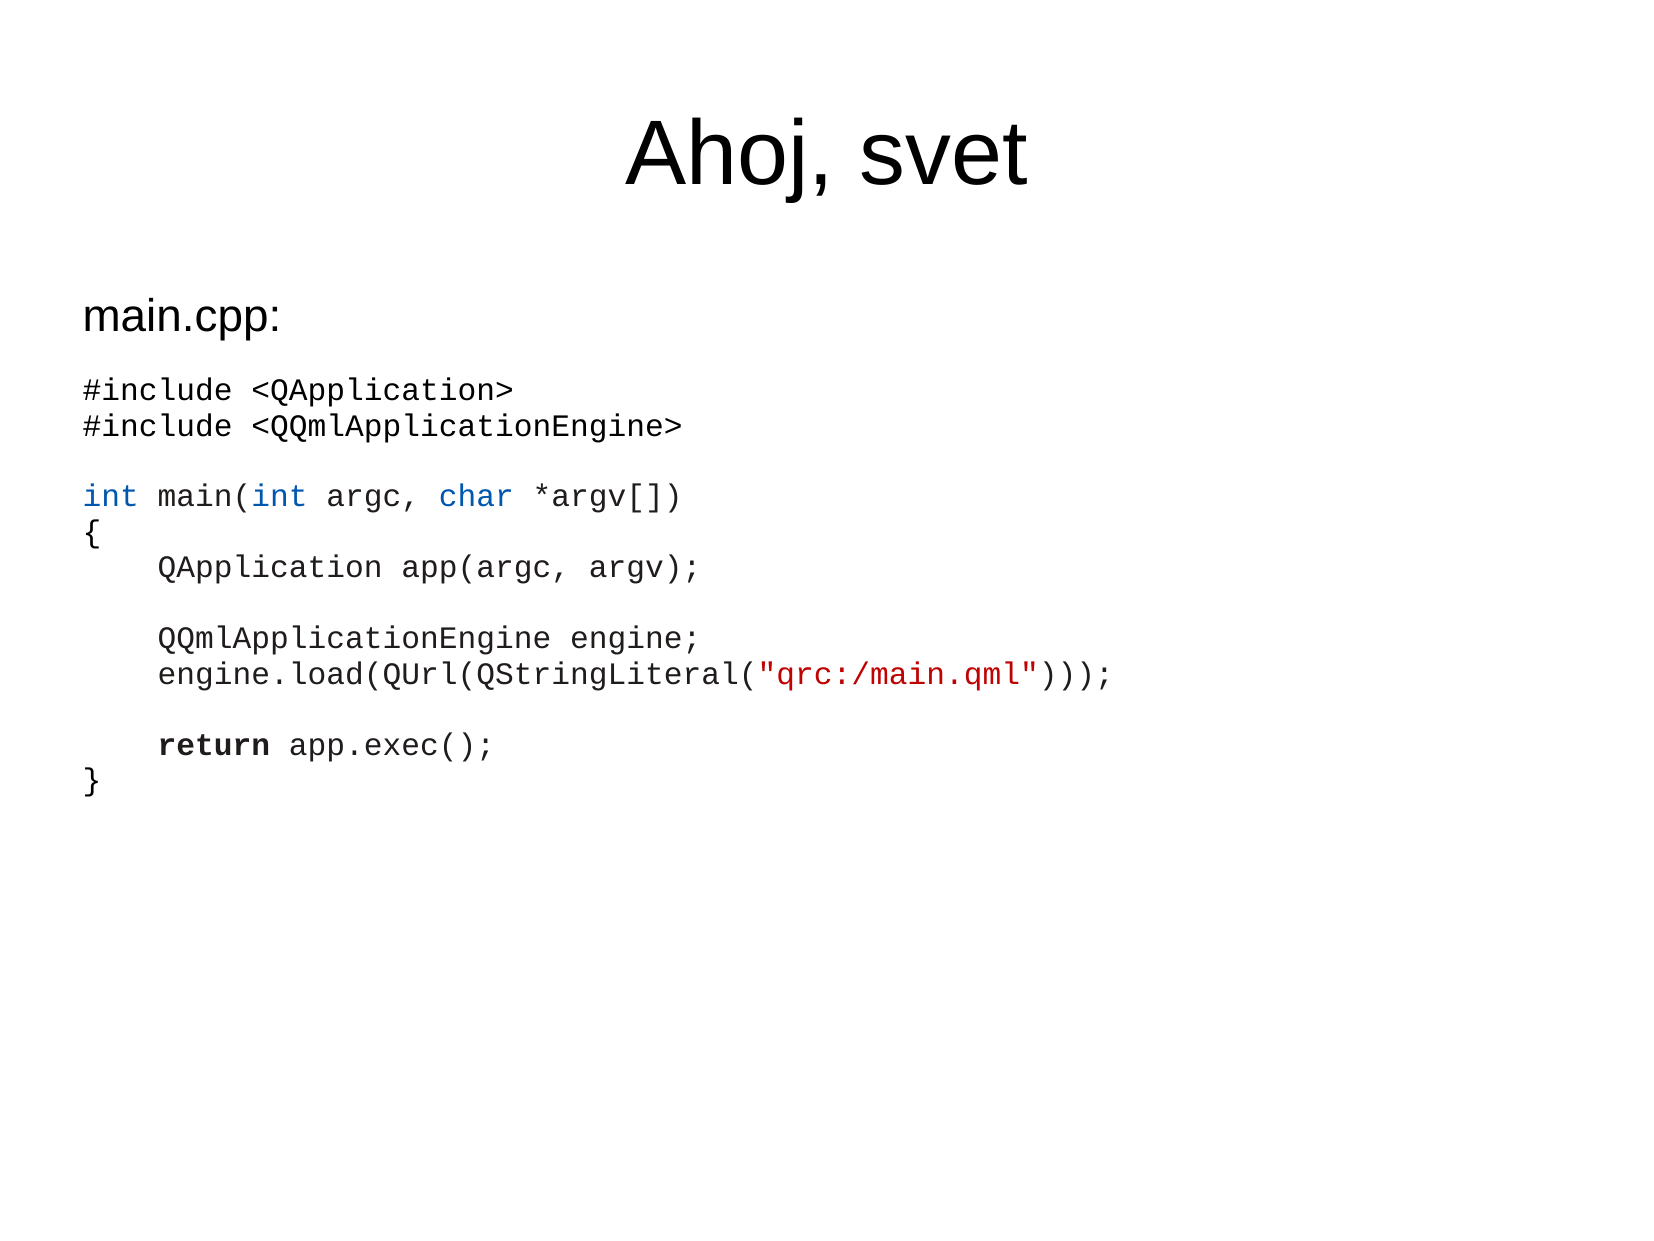

# Ahoj, svet
main.cpp:
#include <QApplication>
#include <QQmlApplicationEngine>
int main(int argc, char *argv[])
{
 QApplication app(argc, argv);
 QQmlApplicationEngine engine;
 engine.load(QUrl(QStringLiteral("qrc:/main.qml")));
 return app.exec();
}